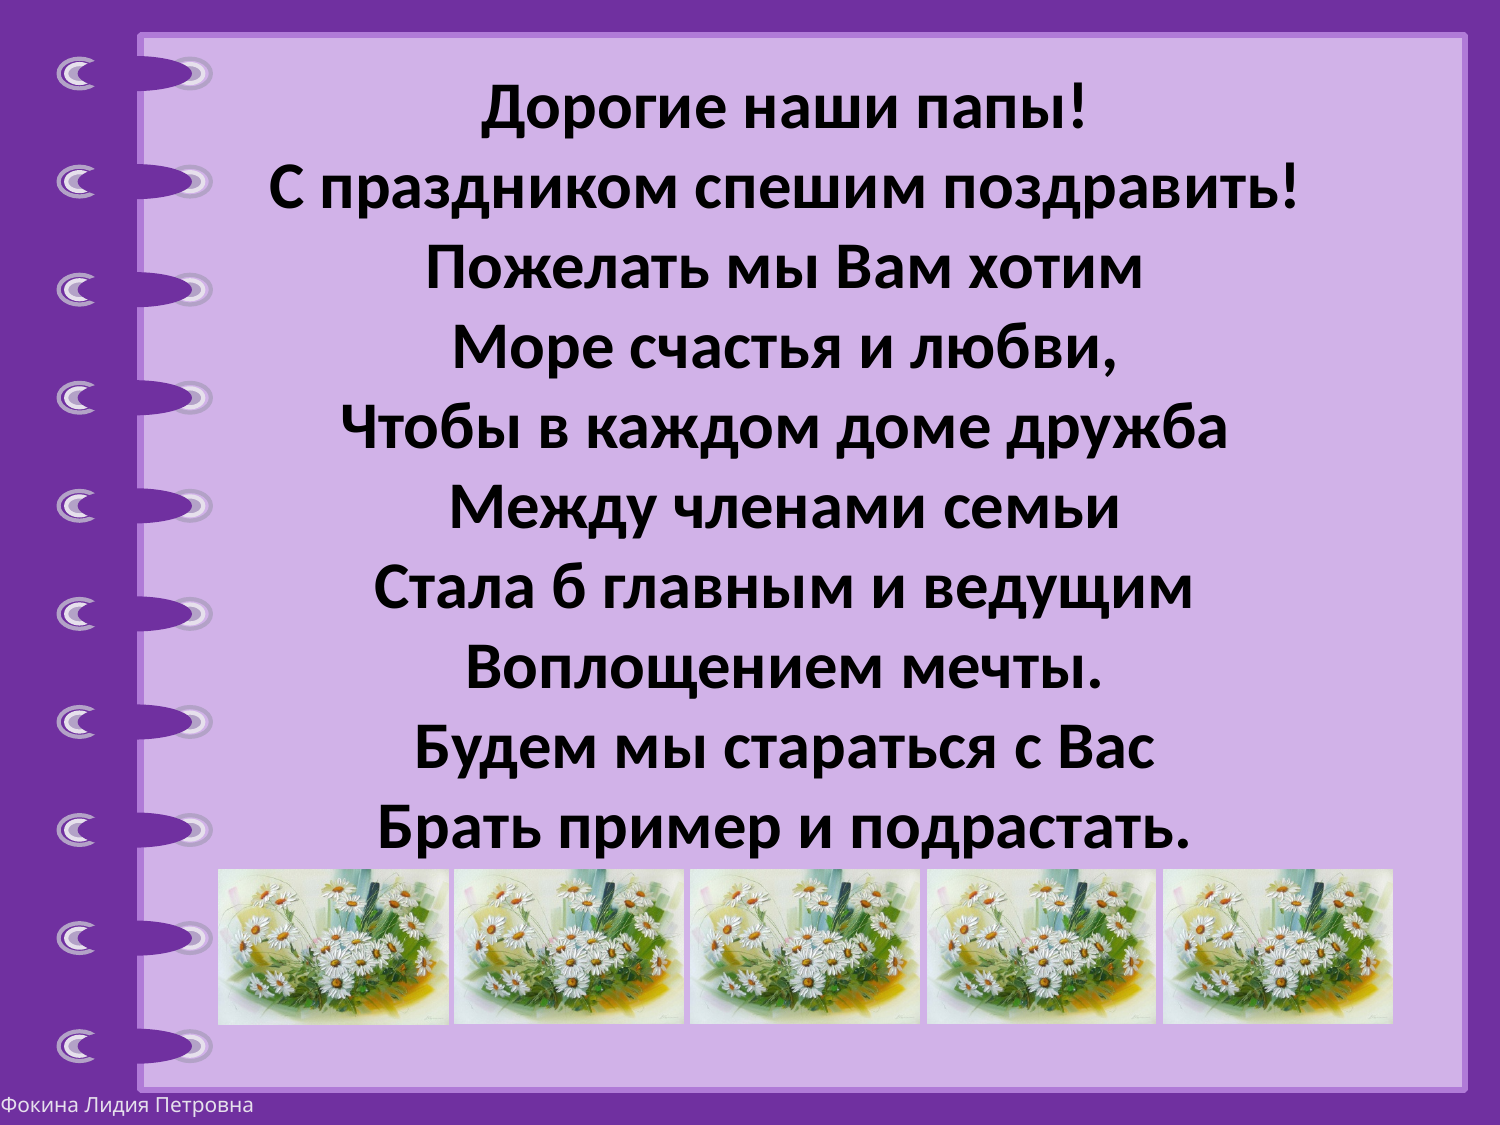

Дорогие наши папы!
С праздником спешим поздравить!
Пожелать мы Вам хотим
Море счастья и любви,
Чтобы в каждом доме дружба
Между членами семьи
Стала б главным и ведущим
Воплощением мечты.
Будем мы стараться с Вас
Брать пример и подрастать.